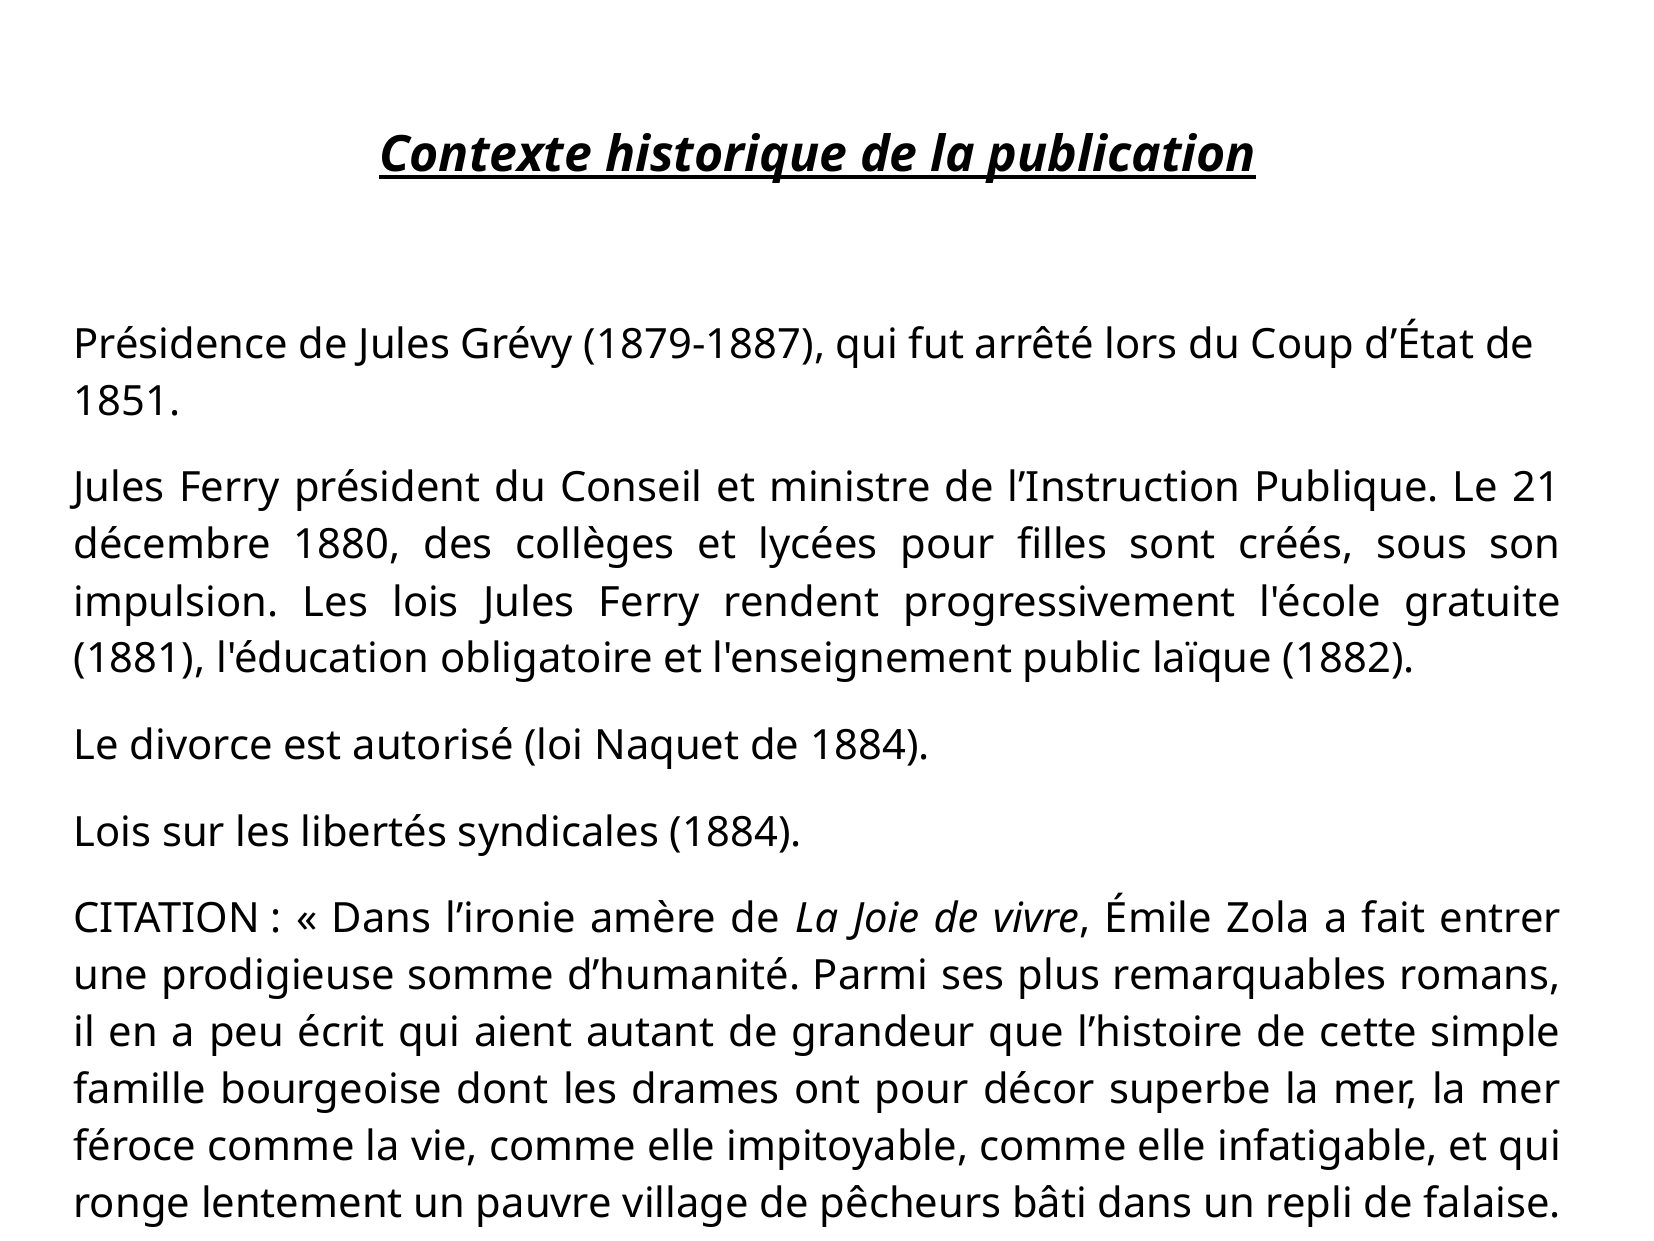

#
Contexte historique de la publication
Présidence de Jules Grévy (1879-1887), qui fut arrêté lors du Coup d’État de 1851.
Jules Ferry président du Conseil et ministre de l’Instruction Publique. Le 21 décembre 1880, des collèges et lycées pour filles sont créés, sous son impulsion. Les lois Jules Ferry rendent progressivement l'école gratuite (1881), l'éducation obligatoire et l'enseignement public laïque (1882).
Le divorce est autorisé (loi Naquet de 1884).
Lois sur les libertés syndicales (1884).
CITATION : « Dans l’ironie amère de La Joie de vivre, Émile Zola a fait entrer une prodigieuse somme d’humanité. Parmi ses plus remarquables romans, il en a peu écrit qui aient autant de grandeur que l’histoire de cette simple famille bourgeoise dont les drames ont pour décor superbe la mer, la mer féroce comme la vie, comme elle impitoyable, comme elle infatigable, et qui ronge lentement un pauvre village de pêcheurs bâti dans un repli de falaise. Et sur le livre entier plane, oiseau noir aux ailes étendues : la mort. »
Guy de Maupassant